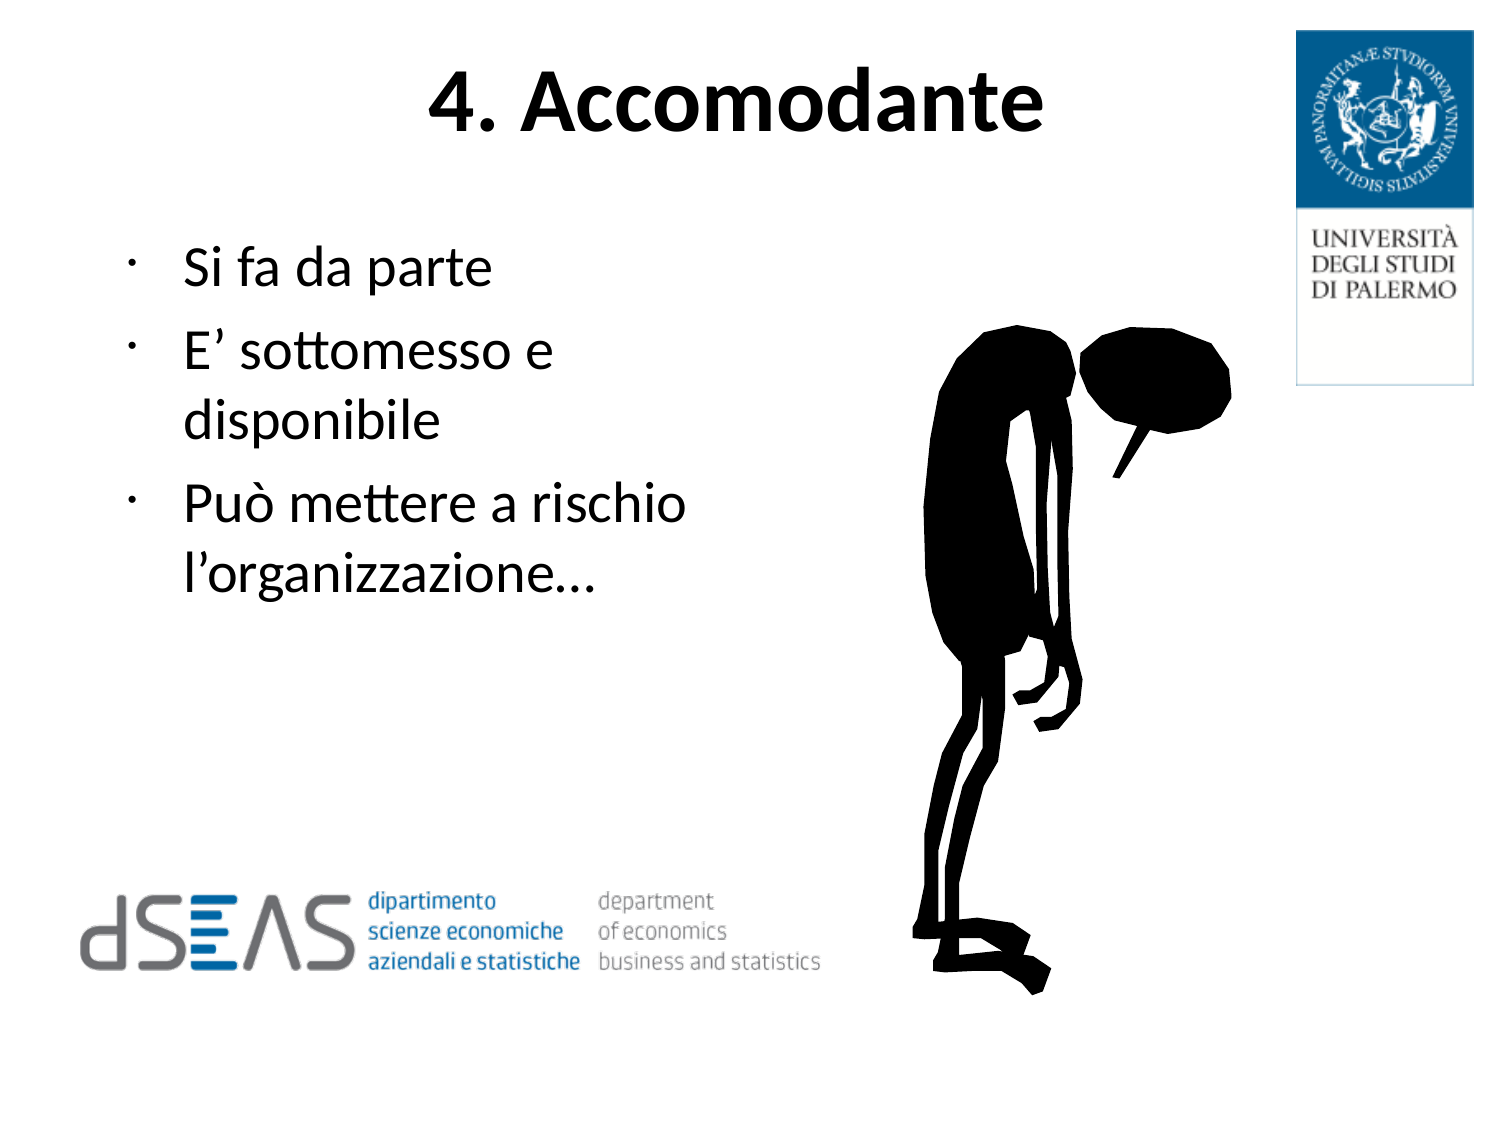

# 4. Accomodante
Si fa da parte
E’ sottomesso e disponibile
Può mettere a rischio l’organizzazione…